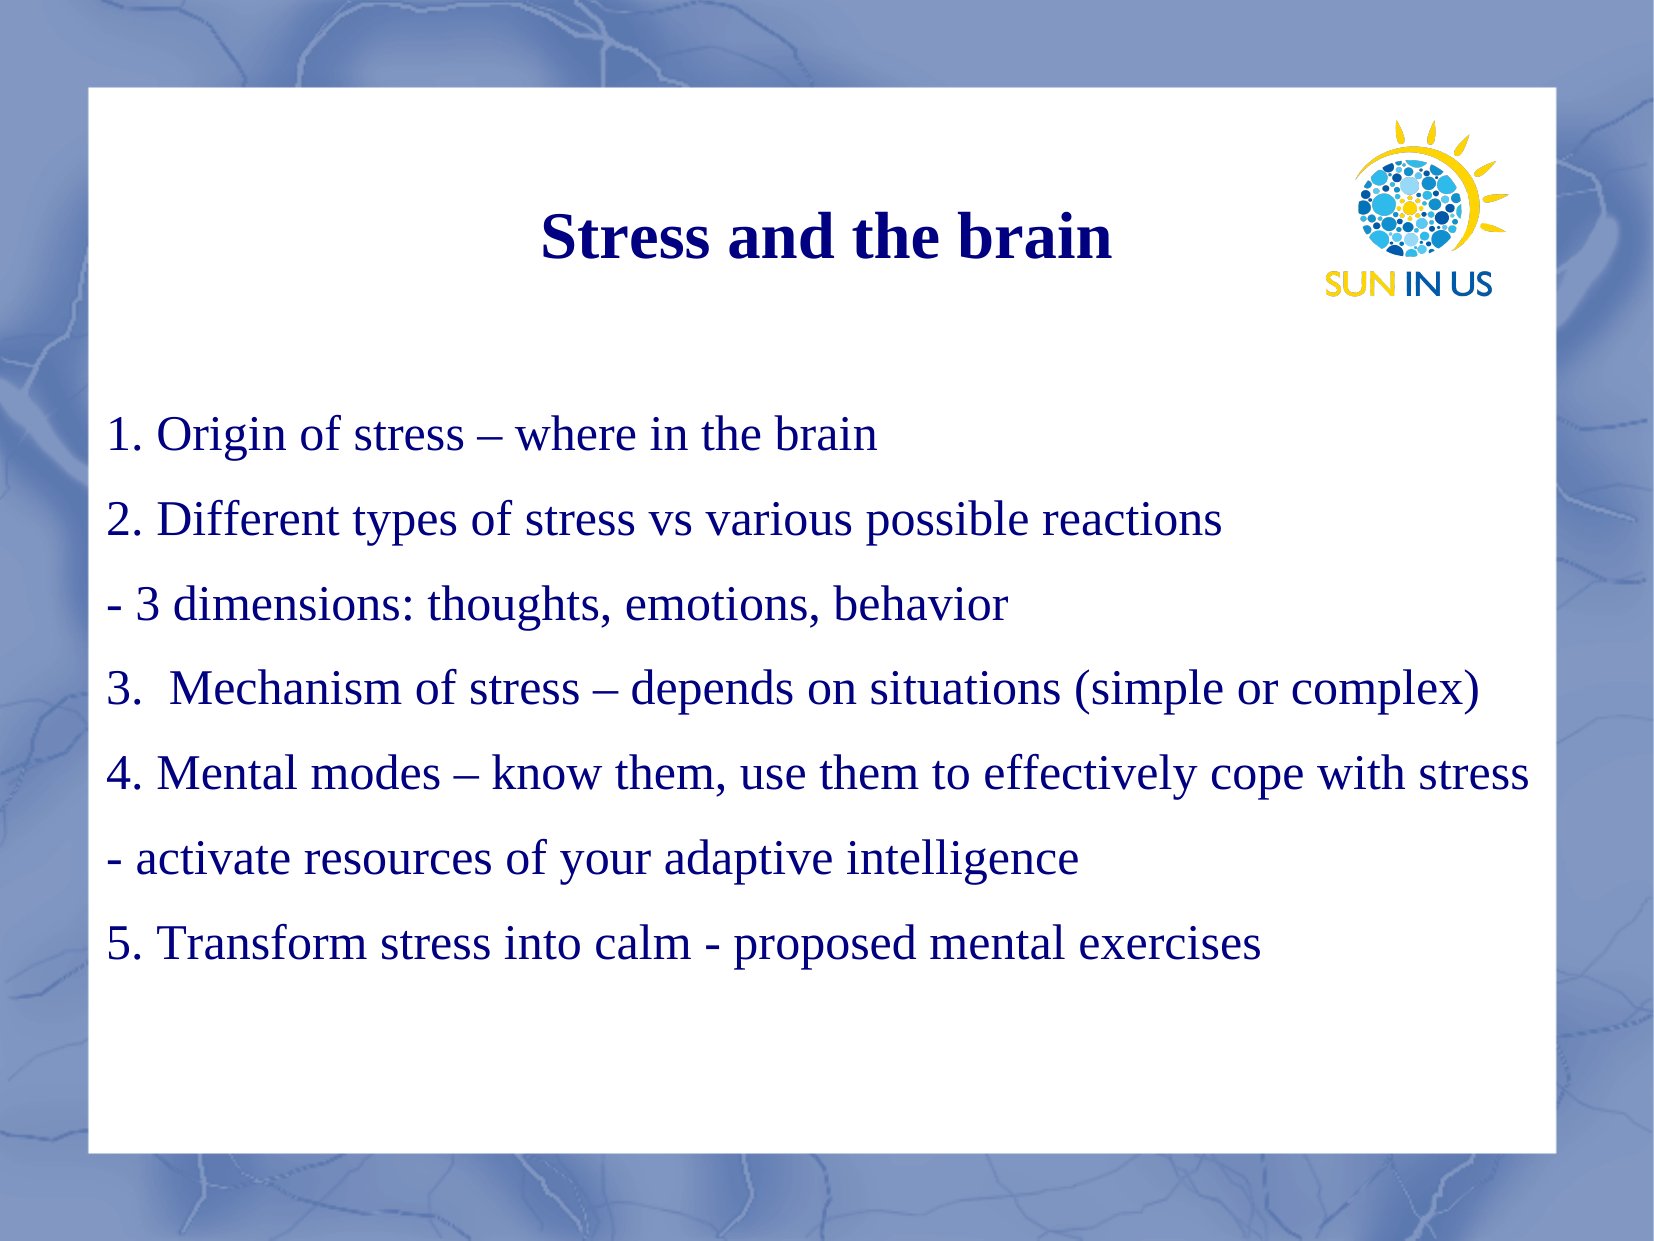

# Stress and the brain
1. Origin of stress – where in the brain
2. Different types of stress vs various possible reactions
- 3 dimensions: thoughts, emotions, behavior
3. Mechanism of stress – depends on situations (simple or complex)
4. Mental modes – know them, use them to effectively cope with stress
- activate resources of your adaptive intelligence
5. Transform stress into calm - proposed mental exercises